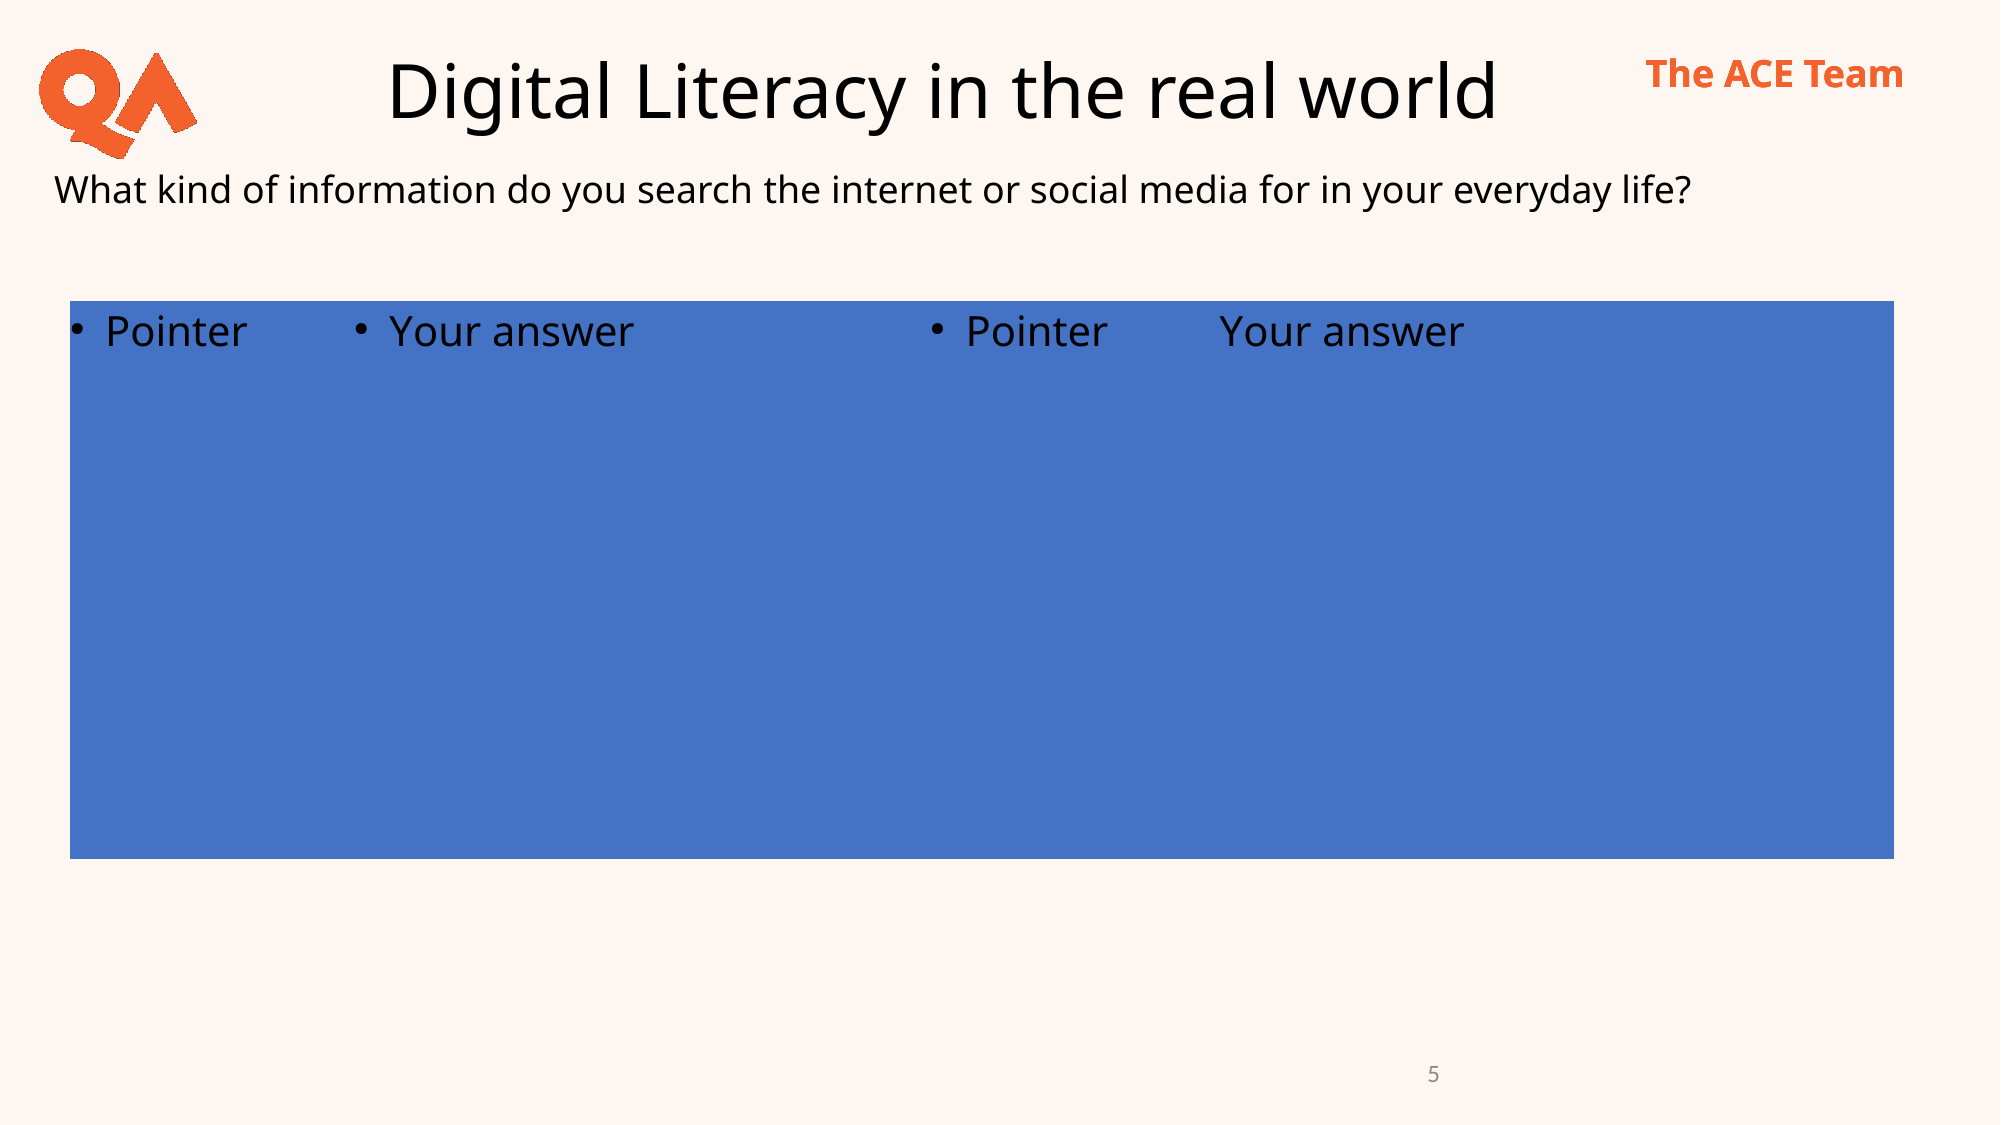

Digital Literacy in the real world
The ACE Team
What kind of information do you search the internet or social media for in your everyday life?
| Pointer | Your answer | Pointer | Your answer |
| --- | --- | --- | --- |
| | | | |
| | | | |
| | | | |
| | | | |
| | | | |
| | | | |
| | | | |
4